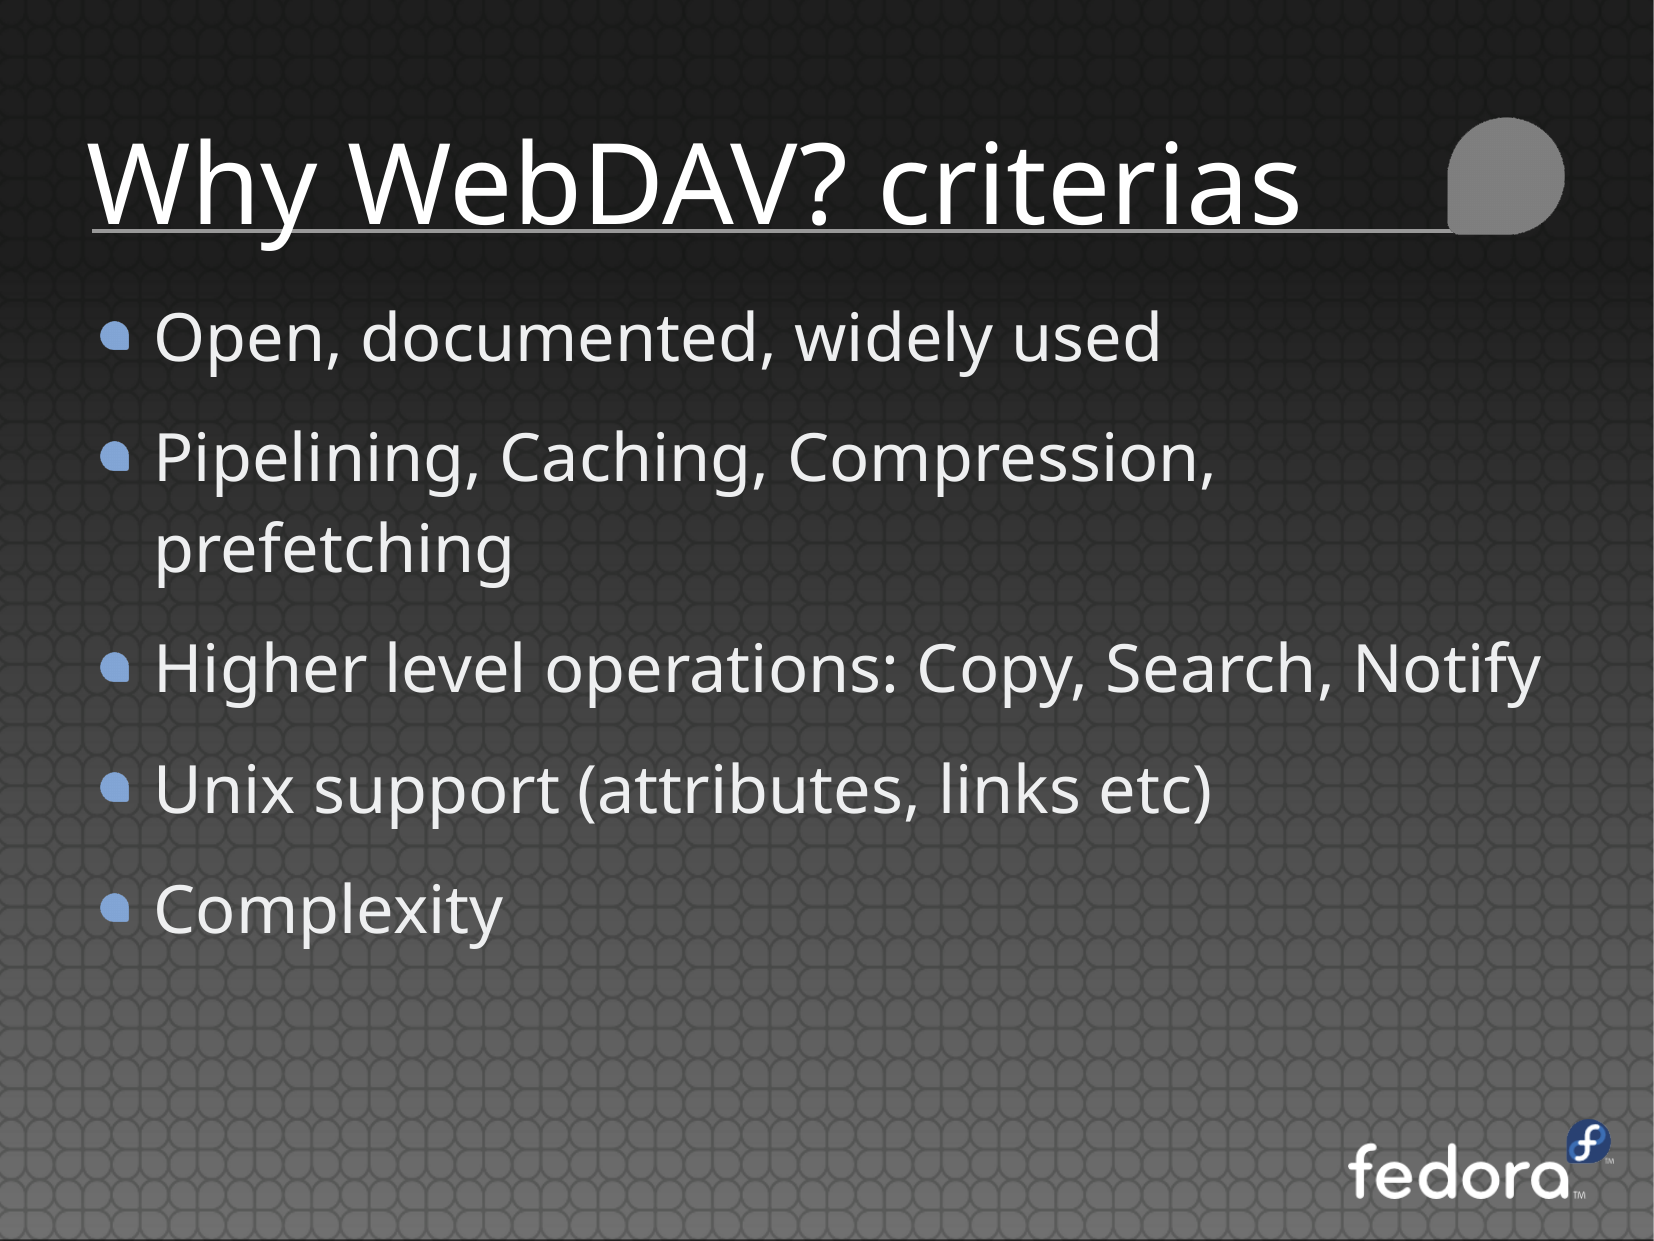

# Why WebDAV? criterias
Open, documented, widely used
Pipelining, Caching, Compression, prefetching
Higher level operations: Copy, Search, Notify
Unix support (attributes, links etc)
Complexity